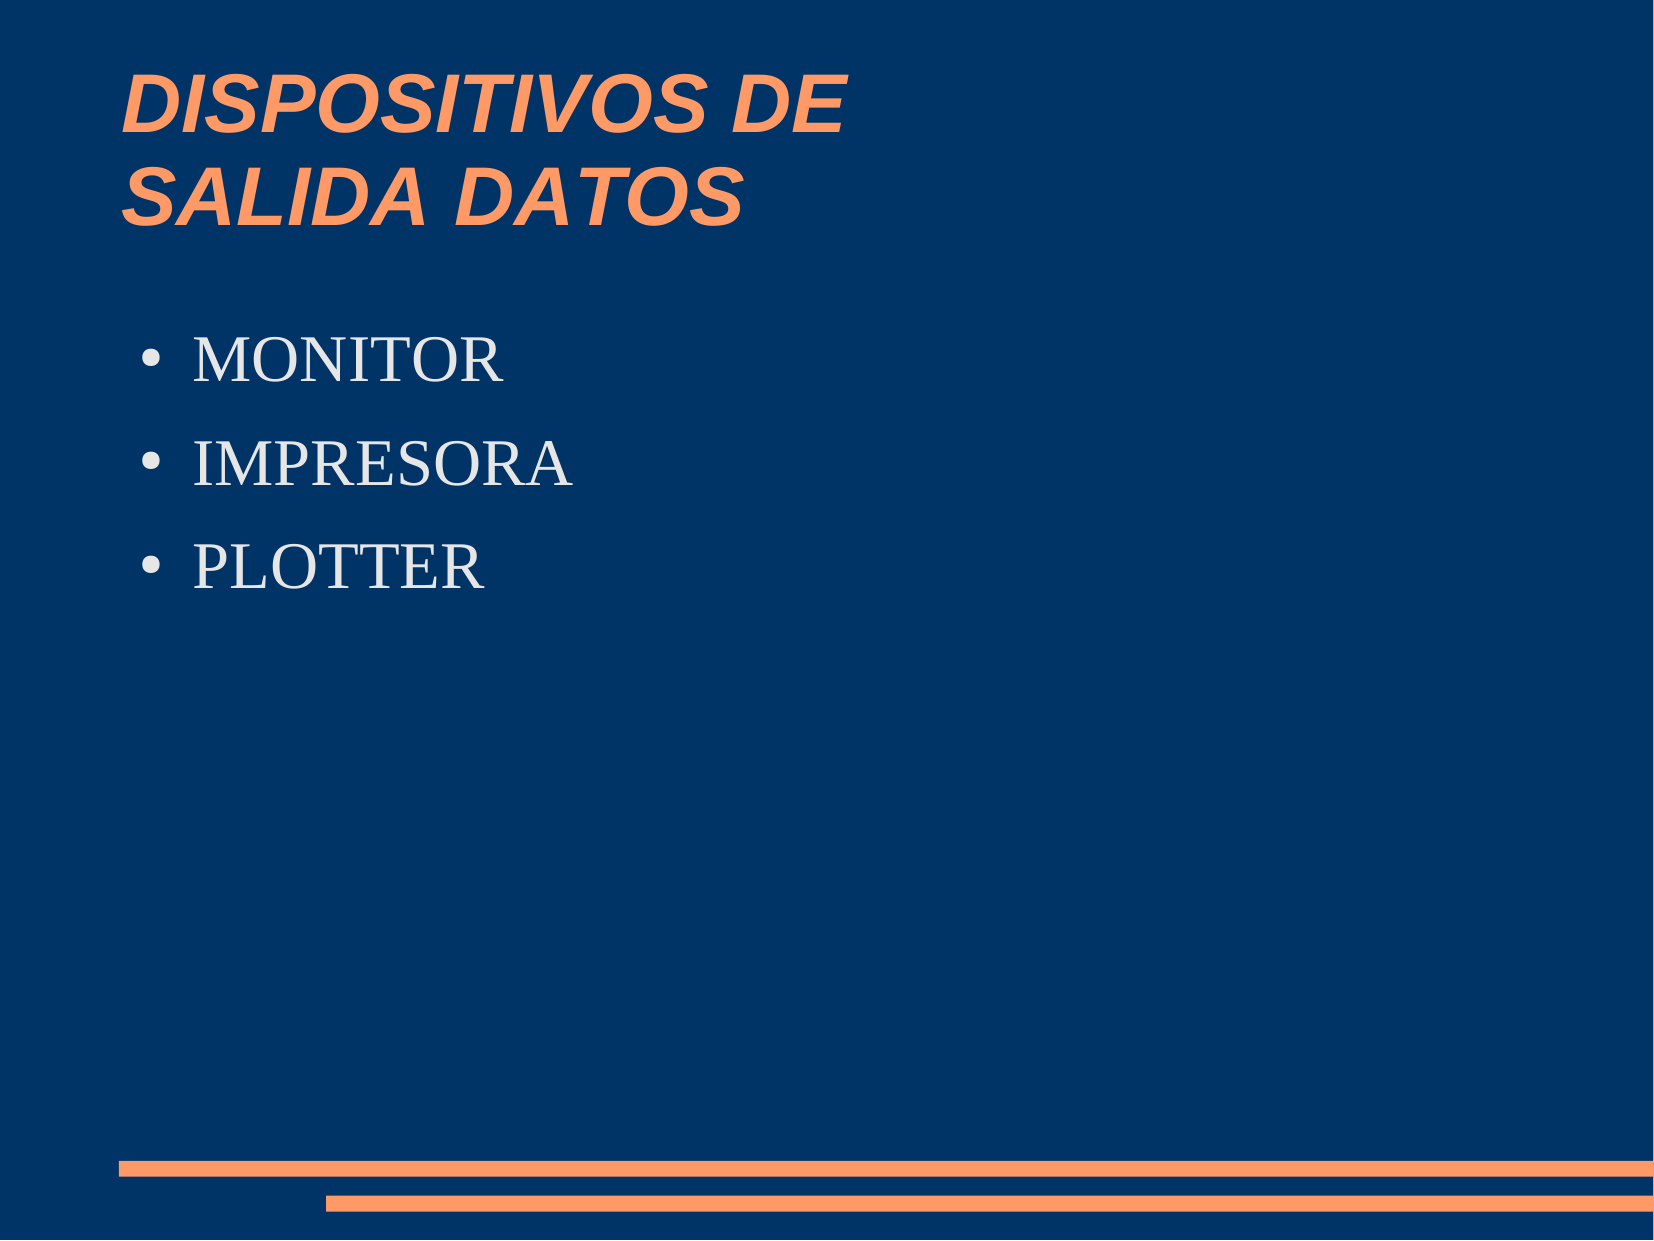

# DISPOSITIVOS DE SALIDA DATOS
MONITOR
IMPRESORA
PLOTTER